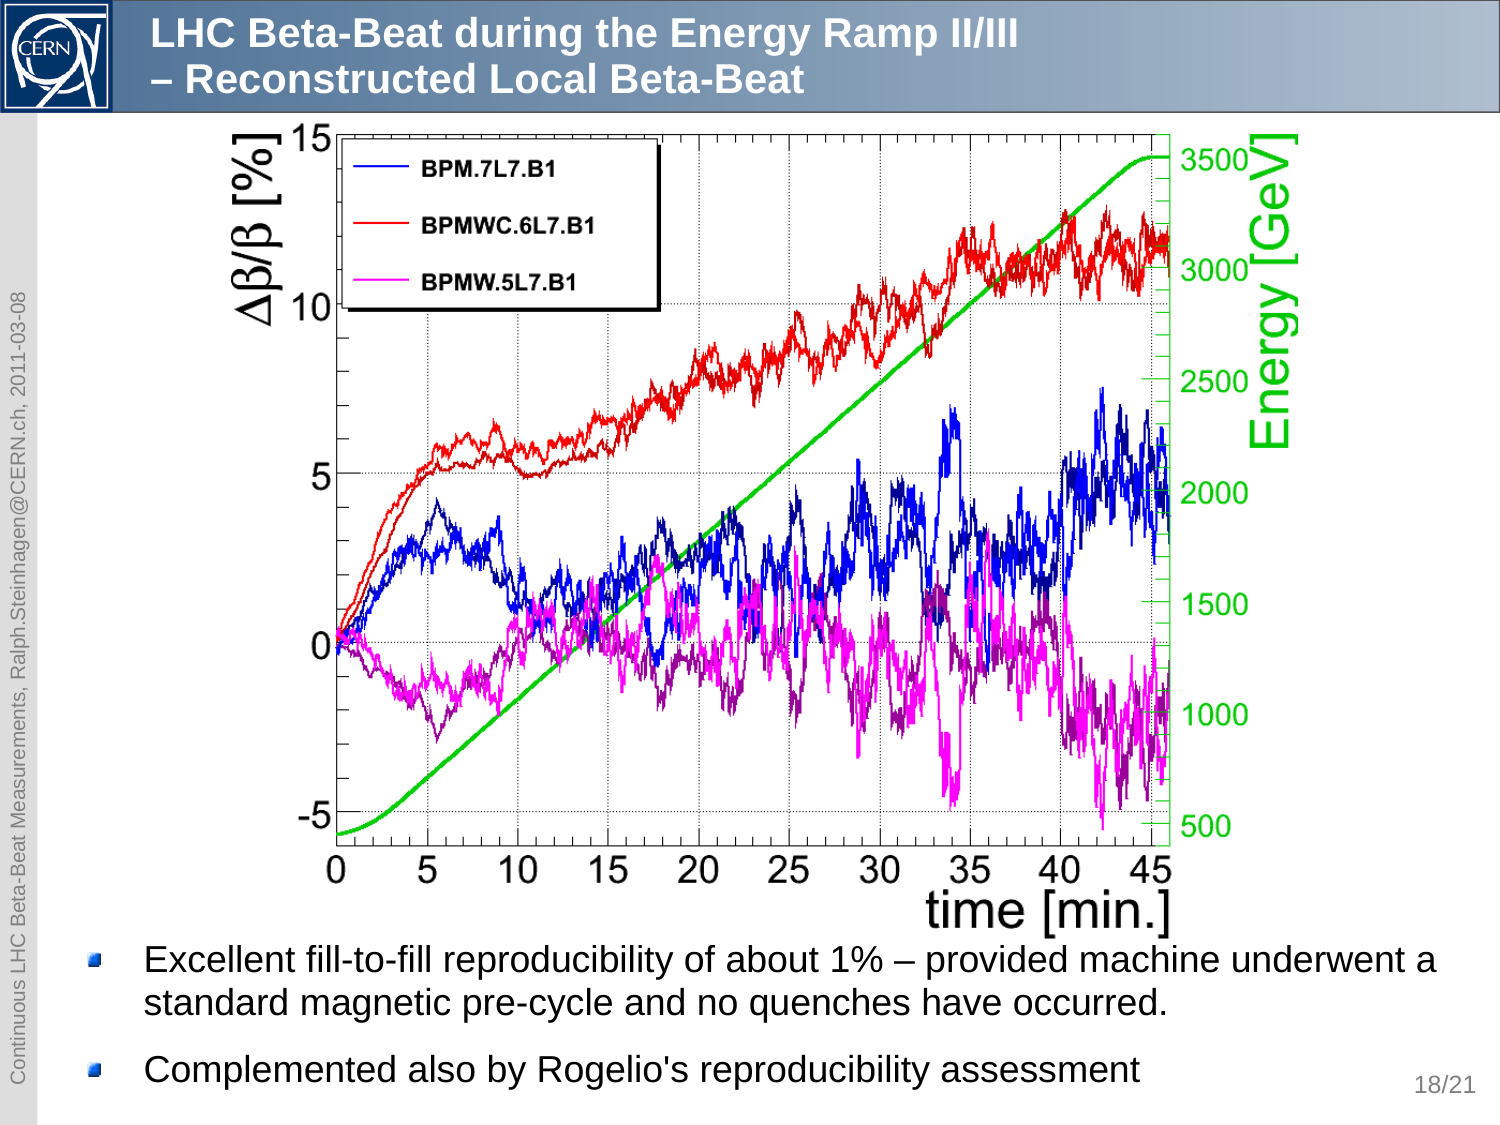

# LHC Beta-Beat during the Energy Ramp II/III – Reconstructed Local Beta-Beat
Excellent fill-to-fill reproducibility of about 1% – provided machine underwent a standard magnetic pre-cycle and no quenches have occurred.
Complemented also by Rogelio's reproducibility assessment